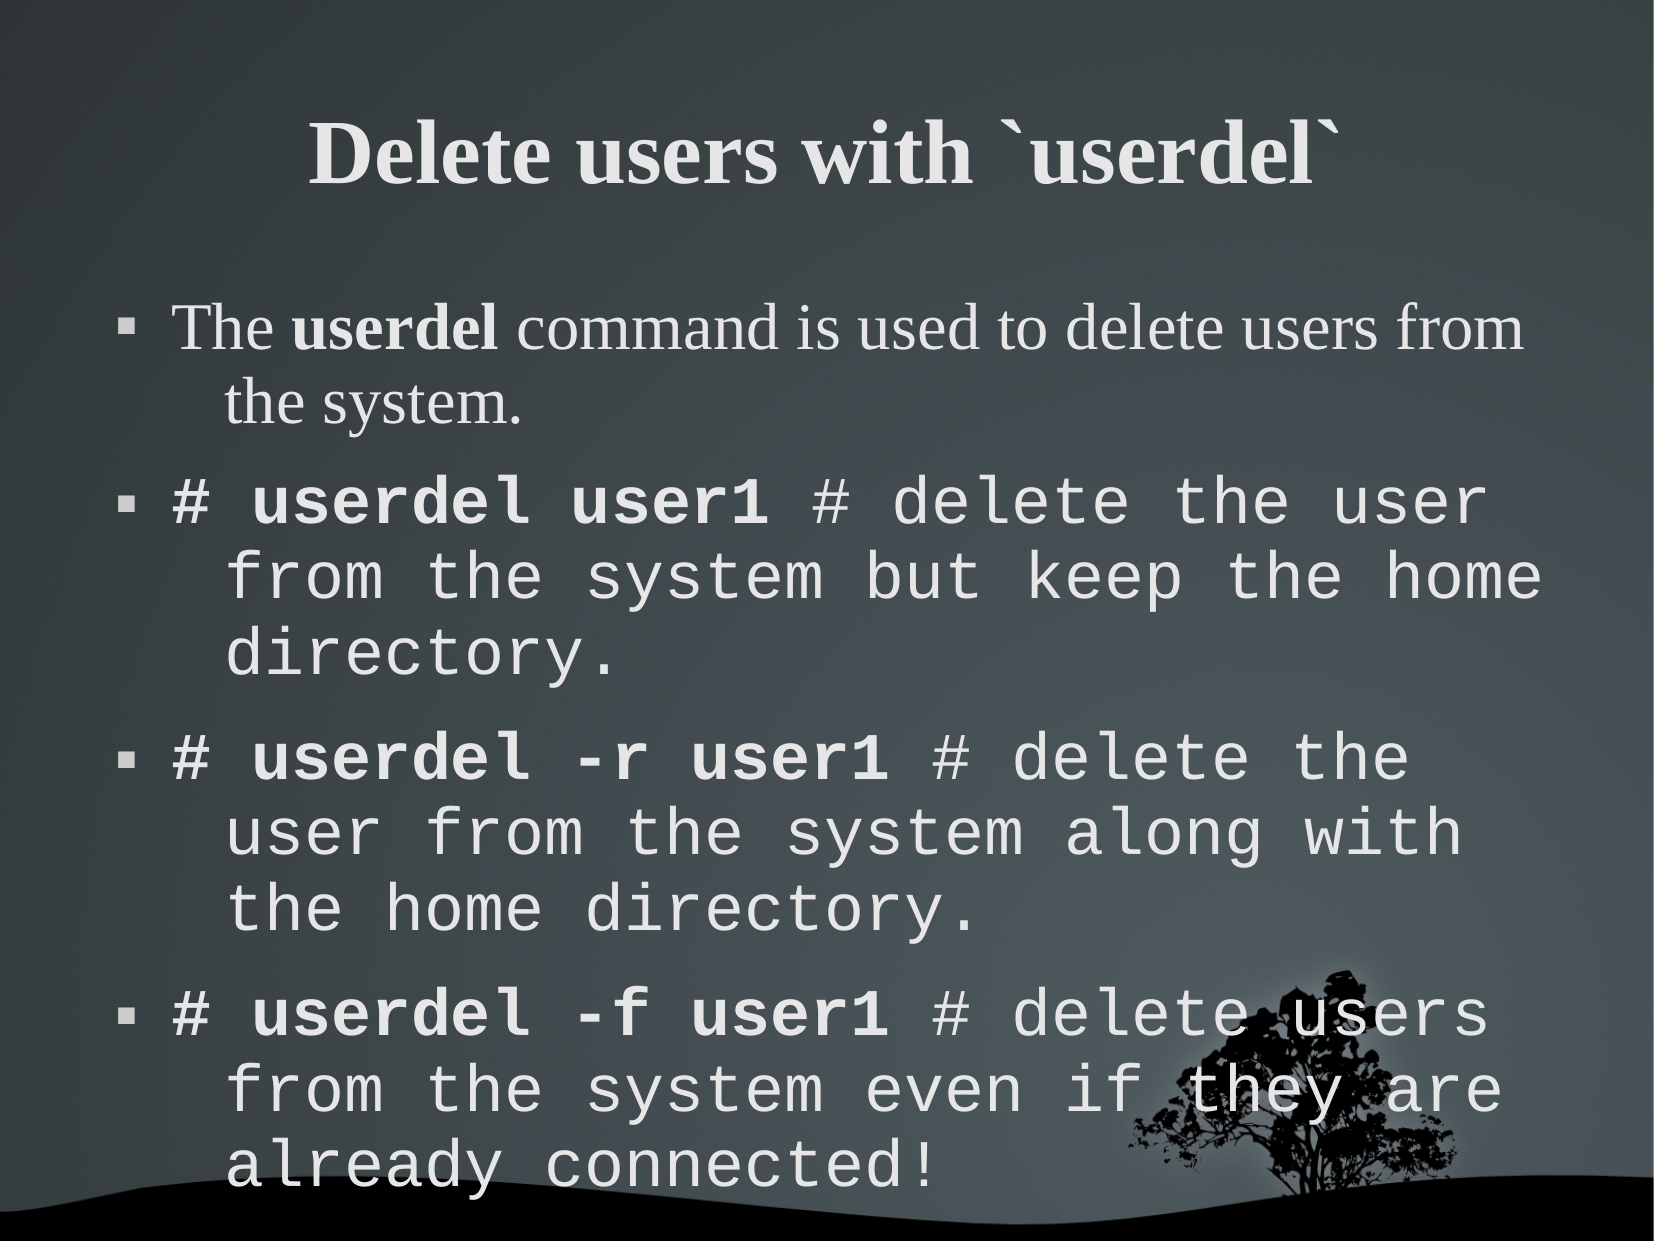

# Delete users with `userdel`
The userdel command is used to delete users from the system.
# userdel user1 # delete the user from the system but keep the home directory.
# userdel -r user1 # delete the user from the system along with the home directory.
# userdel -f user1 # delete users from the system even if they are already connected!